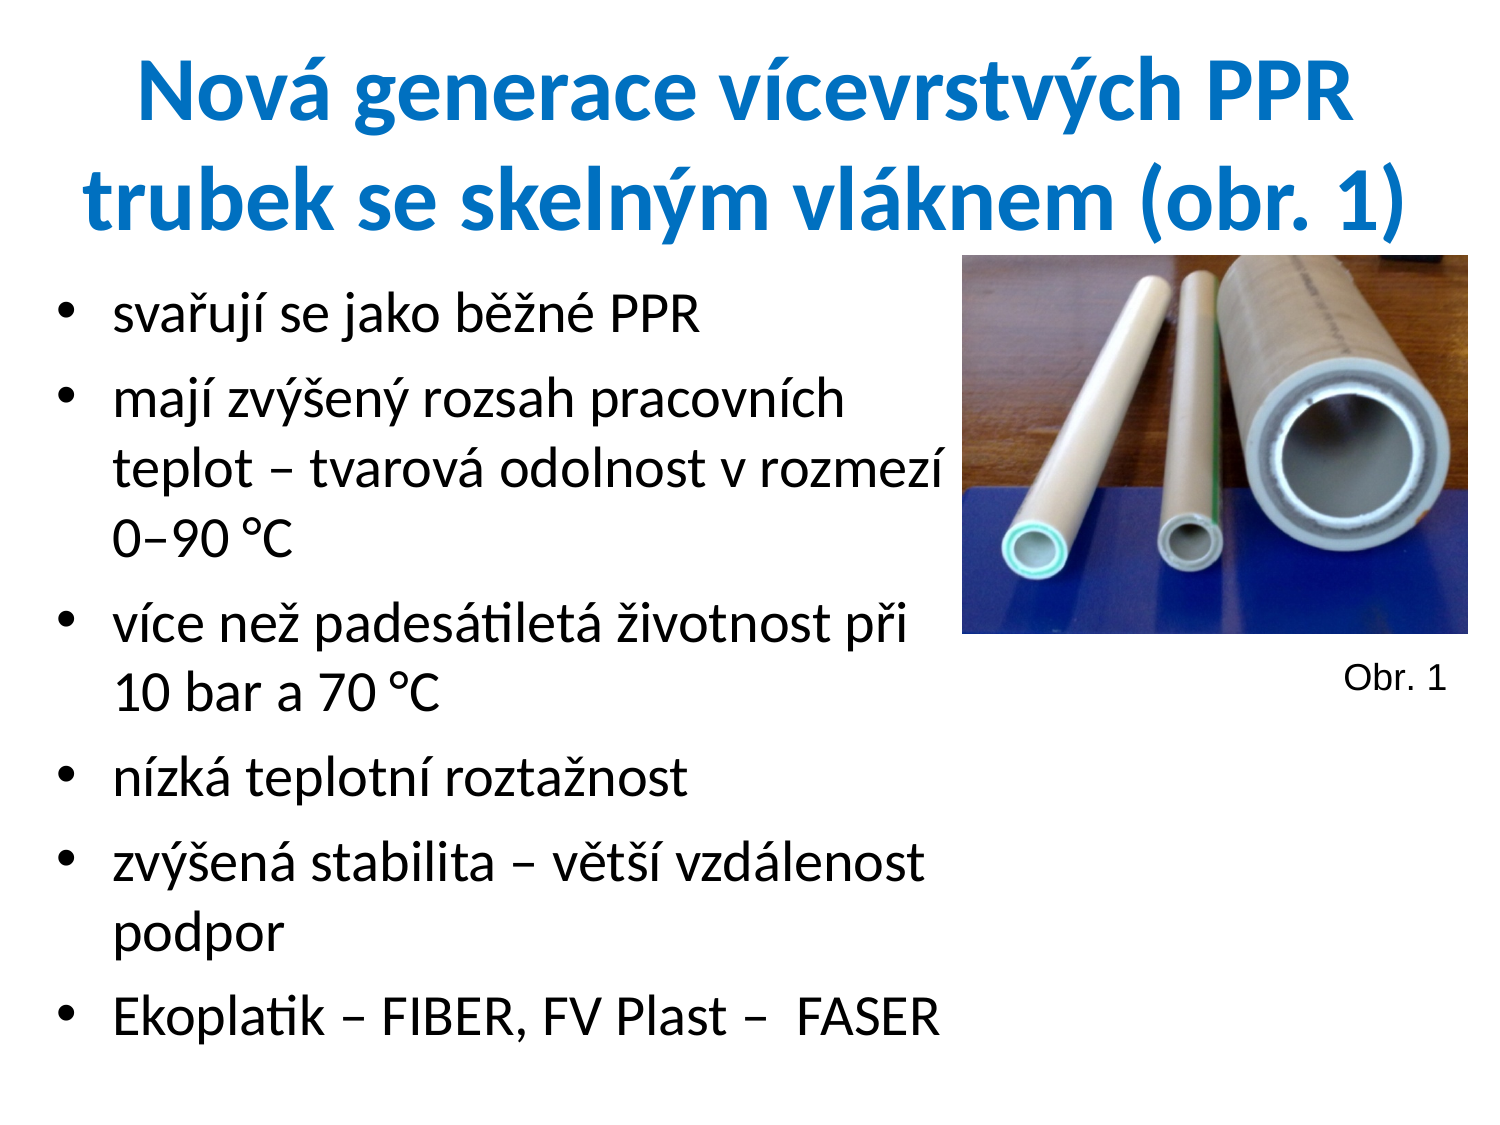

# Nová generace vícevrstvých PPR trubek se skelným vláknem (obr. 1)
svařují se jako běžné PPR
mají zvýšený rozsah pracovních teplot – tvarová odolnost v rozmezí 0–90 °C
více než padesátiletá životnost při 10 bar a 70 °C
nízká teplotní roztažnost
zvýšená stabilita – větší vzdálenost podpor
Ekoplatik – FIBER, FV Plast – FASER
Obr. 1